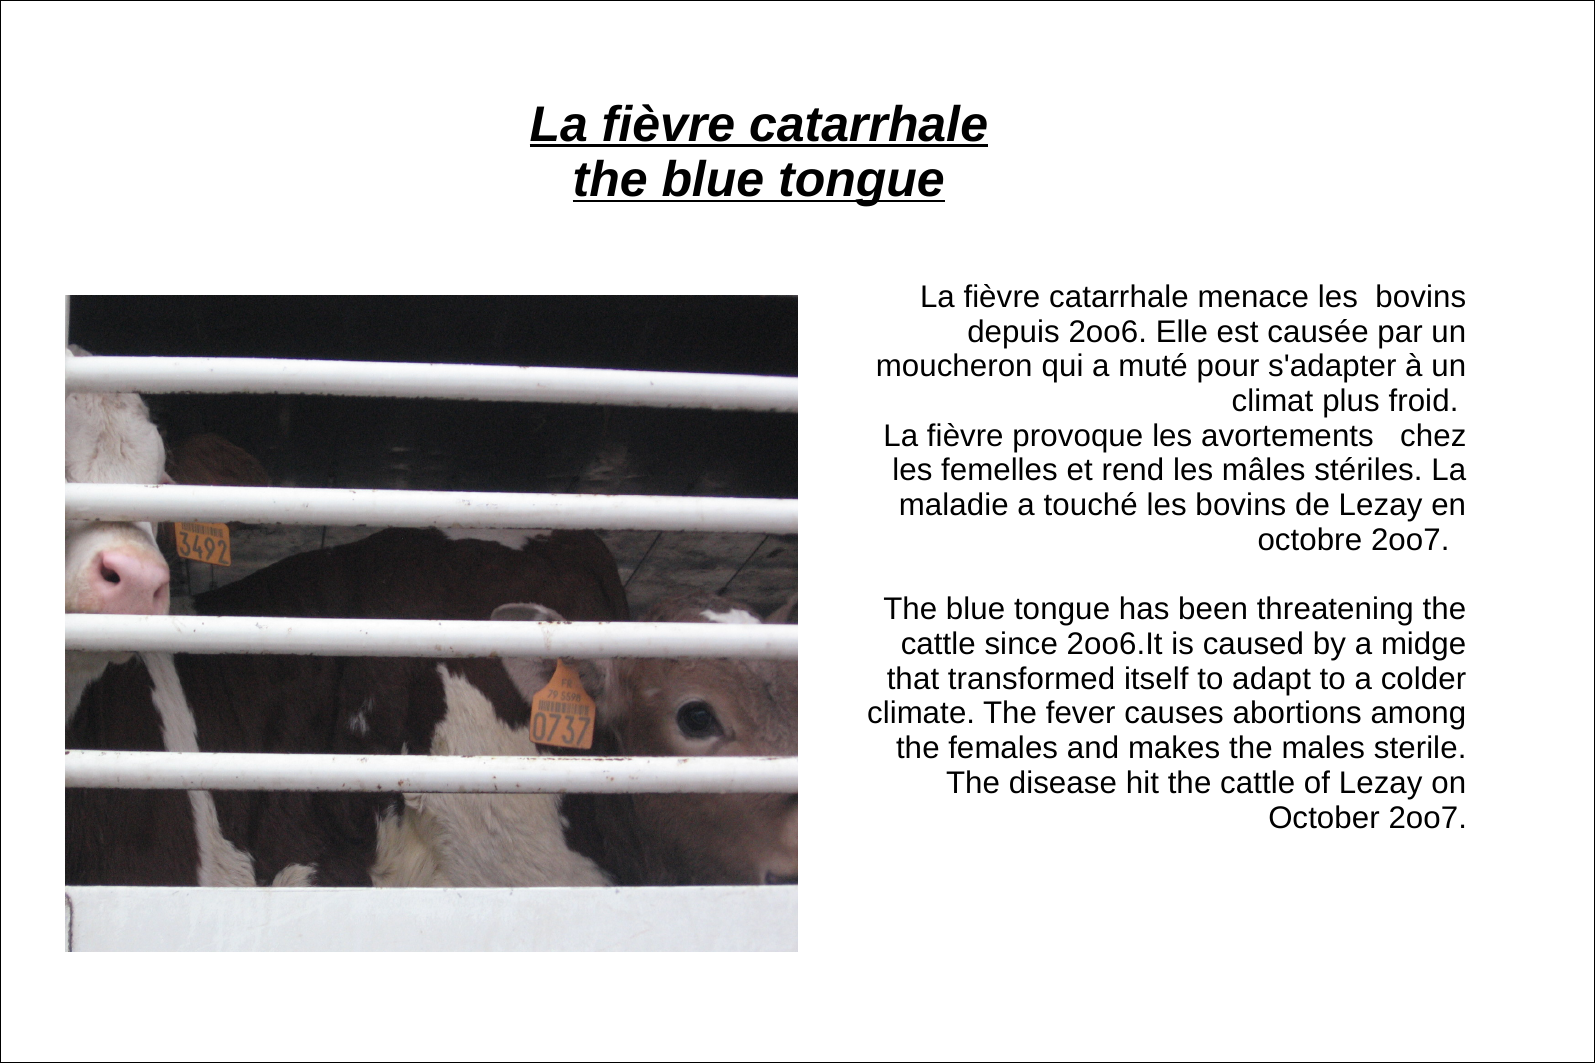

La fièvre catarrhale
the blue tongue
La fièvre catarrhale menace les bovins depuis 2oo6. Elle est causée par un moucheron qui a muté pour s'adapter à un climat plus froid.
La fièvre provoque les avortements chez les femelles et rend les mâles stériles. La maladie a touché les bovins de Lezay en octobre 2oo7.
The blue tongue has been threatening the cattle since 2oo6.It is caused by a midge that transformed itself to adapt to a colder climate. The fever causes abortions among the females and makes the males sterile. The disease hit the cattle of Lezay on October 2oo7.